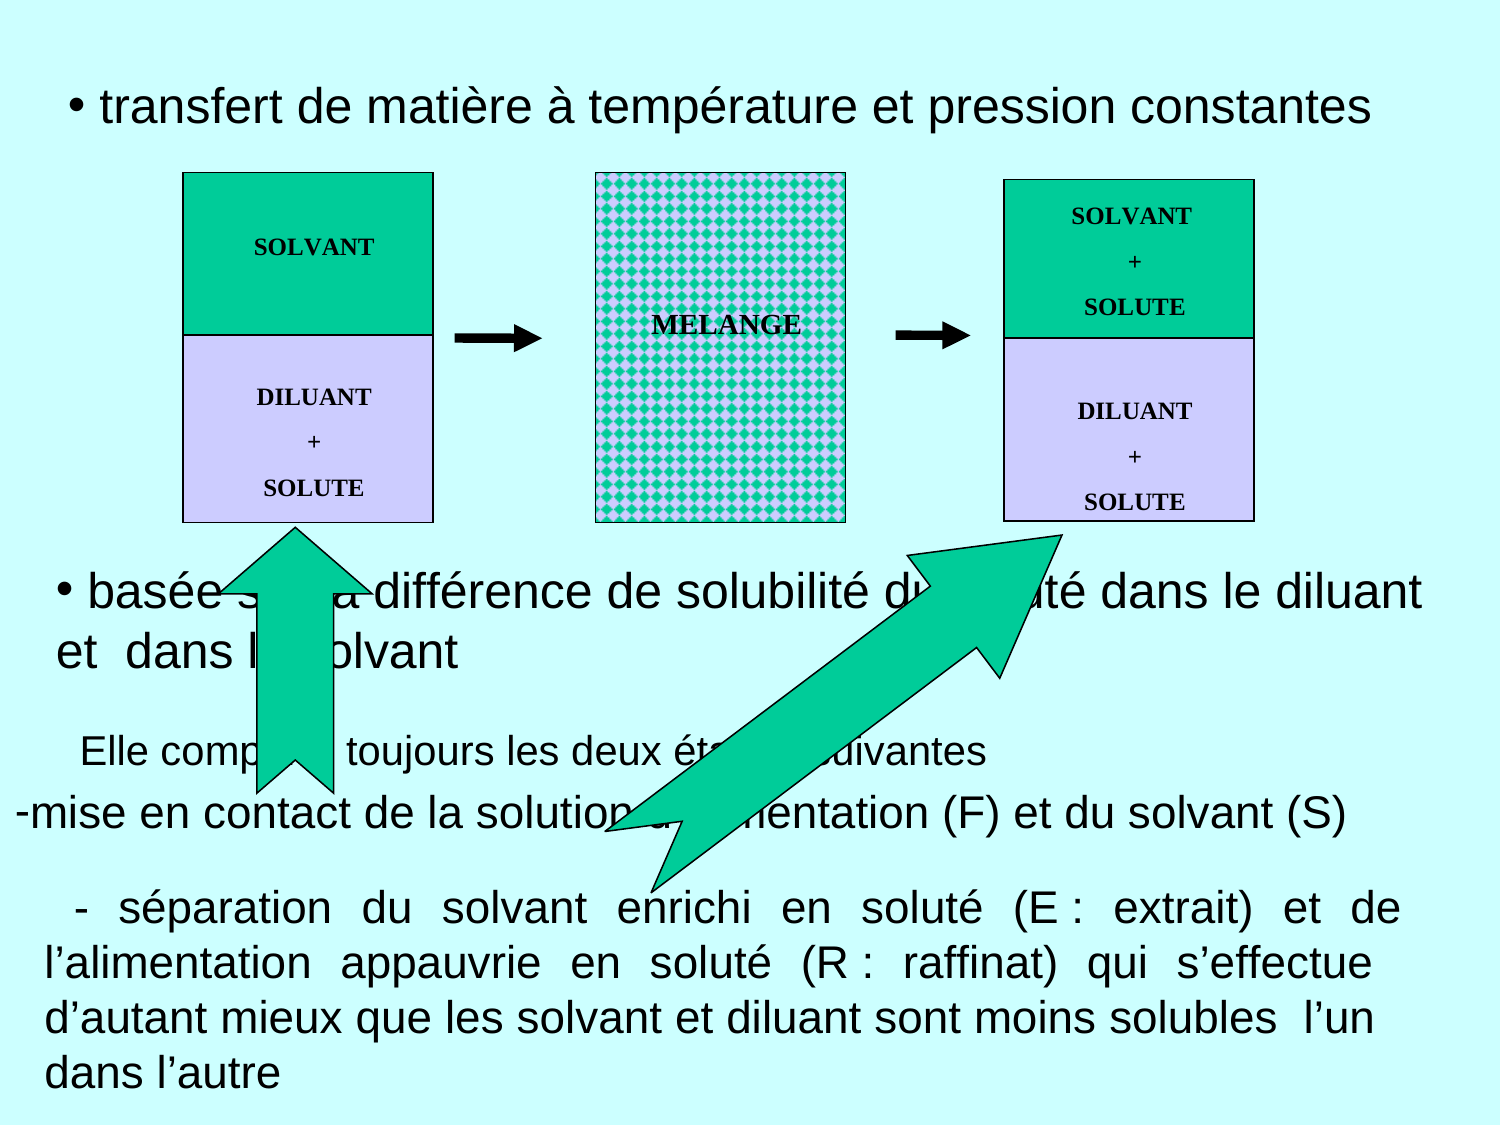

transfert de matière à température et pression constantes
SOLVANT
DILUANT
+
SOLUTE
MELANGE
SOLVANT
+
SOLUTE
DILUANT
+
SOLUTE
 basée sur la différence de solubilité du soluté dans le diluant et dans le solvant
Elle comporte toujours les deux étapes suivantes
mise en contact de la solution d’alimentation (F) et du solvant (S)
 - séparation du solvant enrichi en soluté (E : extrait) et de l’alimentation appauvrie en soluté (R : raffinat) qui s’effectue d’autant mieux que les solvant et diluant sont moins solubles l’un dans l’autre